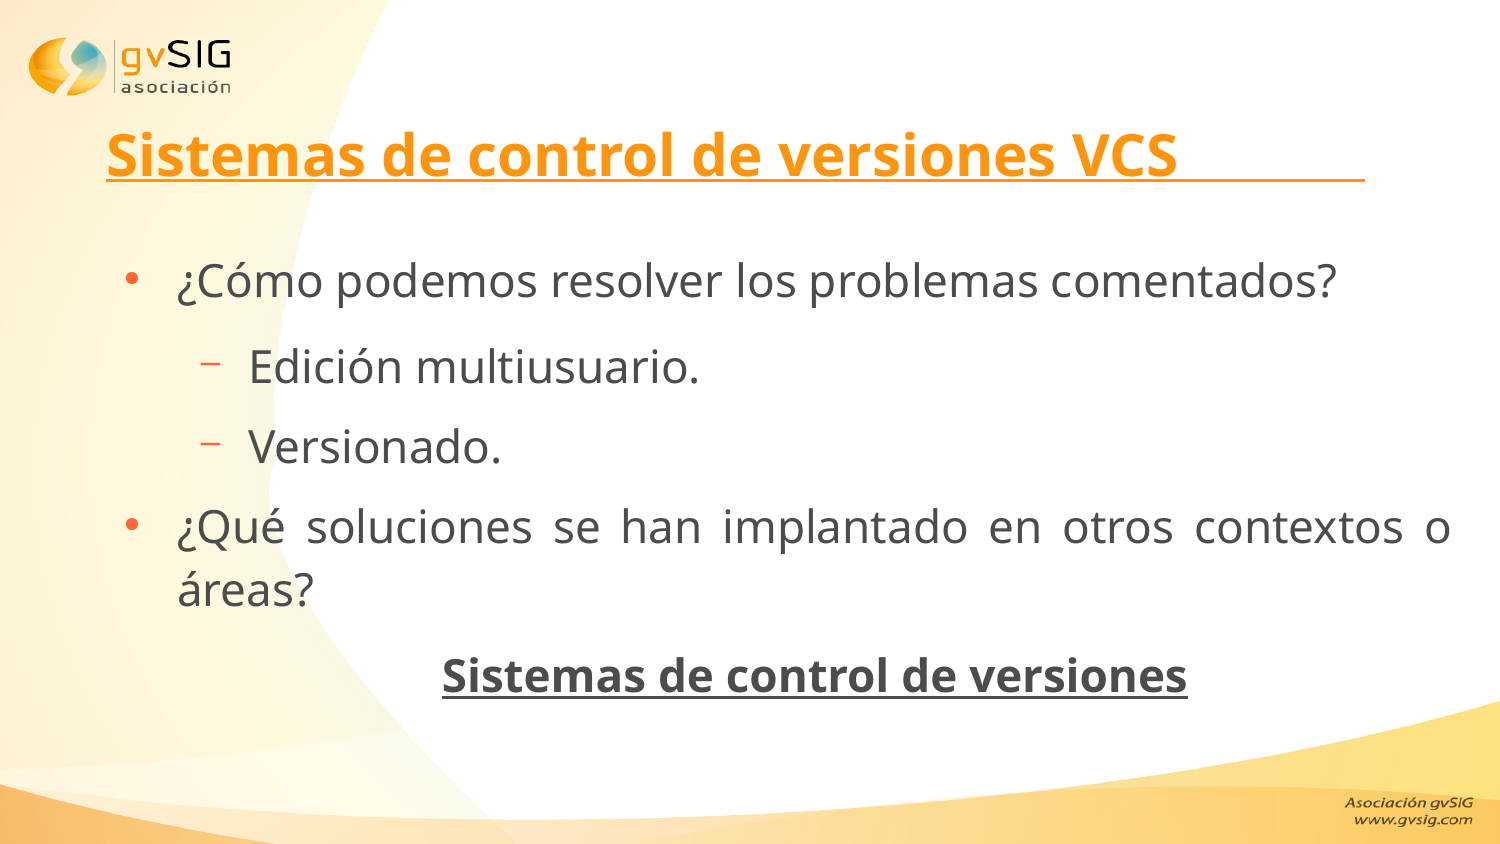

# Sistemas de control de versiones VCS
¿Cómo podemos resolver los problemas comentados?
Edición multiusuario.
Versionado.
¿Qué soluciones se han implantado en otros contextos o áreas?
Sistemas de control de versiones